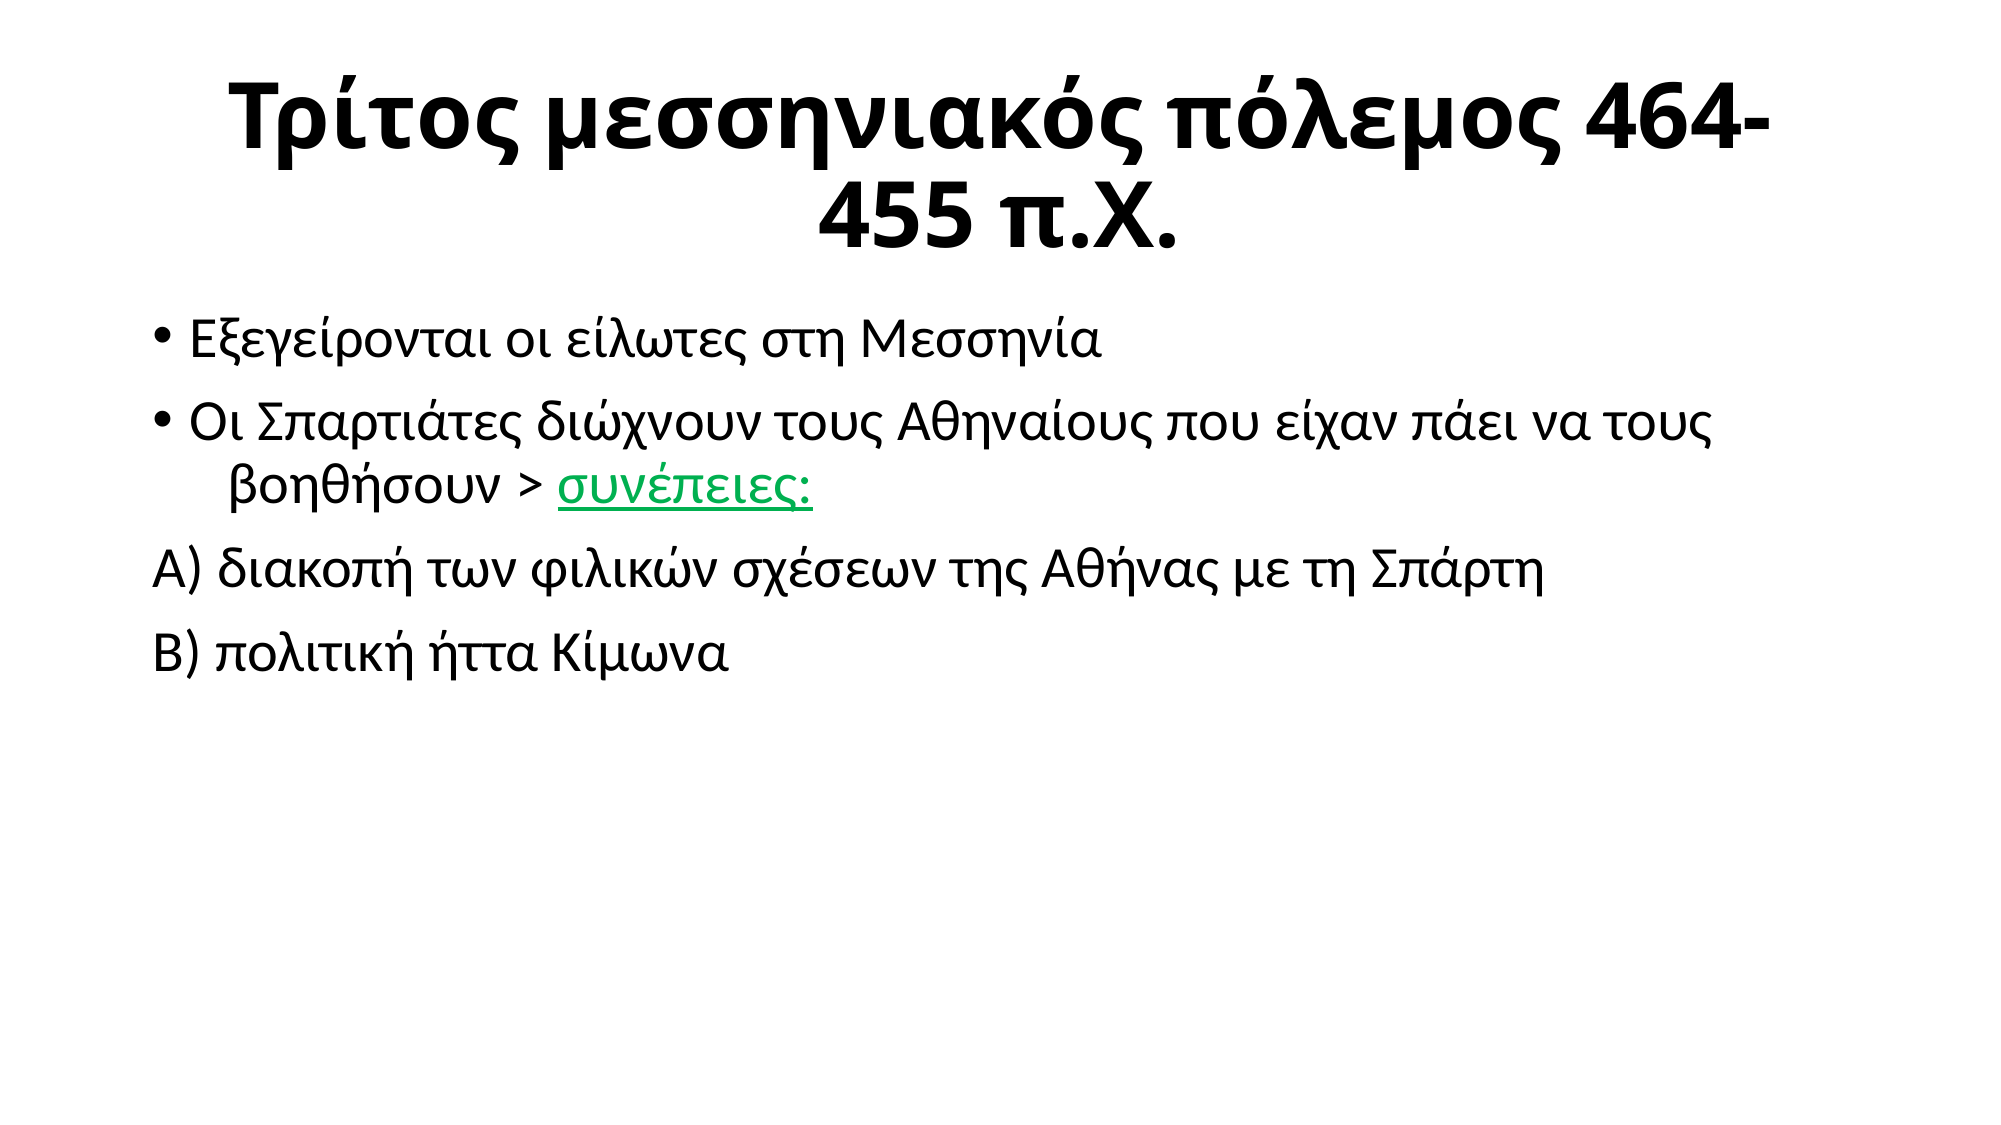

# Τρίτος μεσσηνιακός πόλεμος 464-455 π.Χ.
Εξεγείρονται οι είλωτες στη Μεσσηνία
Οι Σπαρτιάτες διώχνουν τους Αθηναίους που είχαν πάει να τους βοηθήσουν > συνέπειες:
Α) διακοπή των φιλικών σχέσεων της Αθήνας με τη Σπάρτη
Β) πολιτική ήττα Κίμωνα